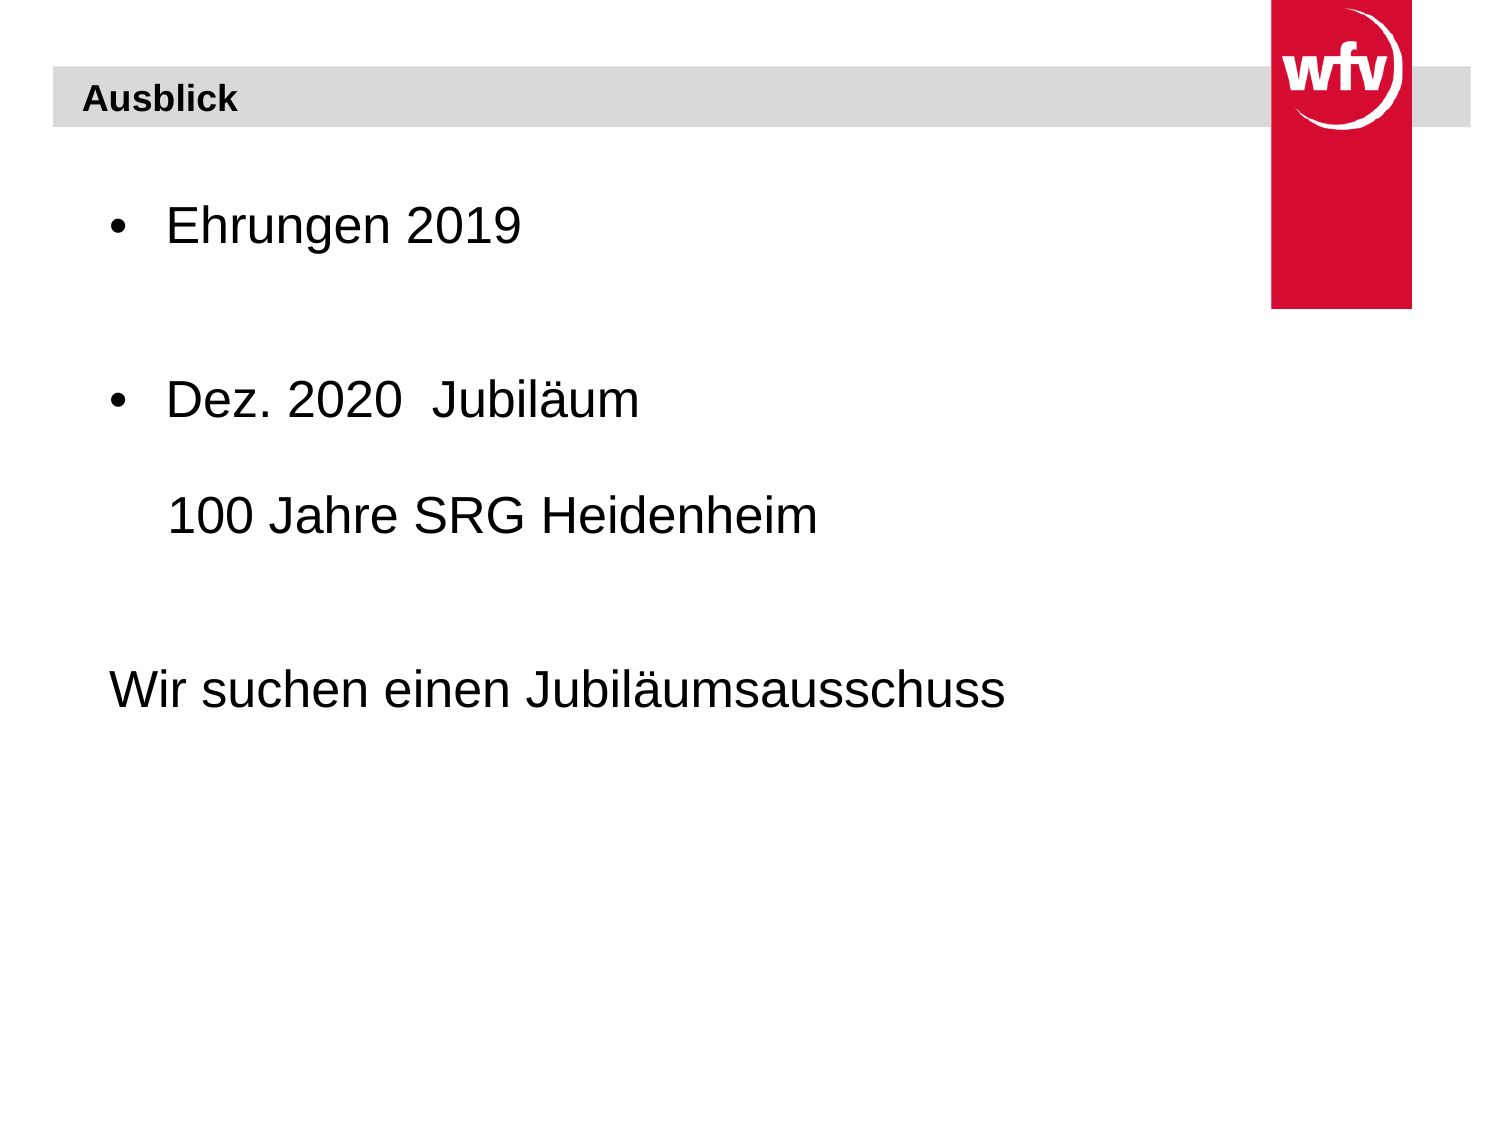

Ausblick
Ehrungen 2019
Dez. 2020 Jubiläum
 100 Jahre SRG Heidenheim
Wir suchen einen Jubiläumsausschuss